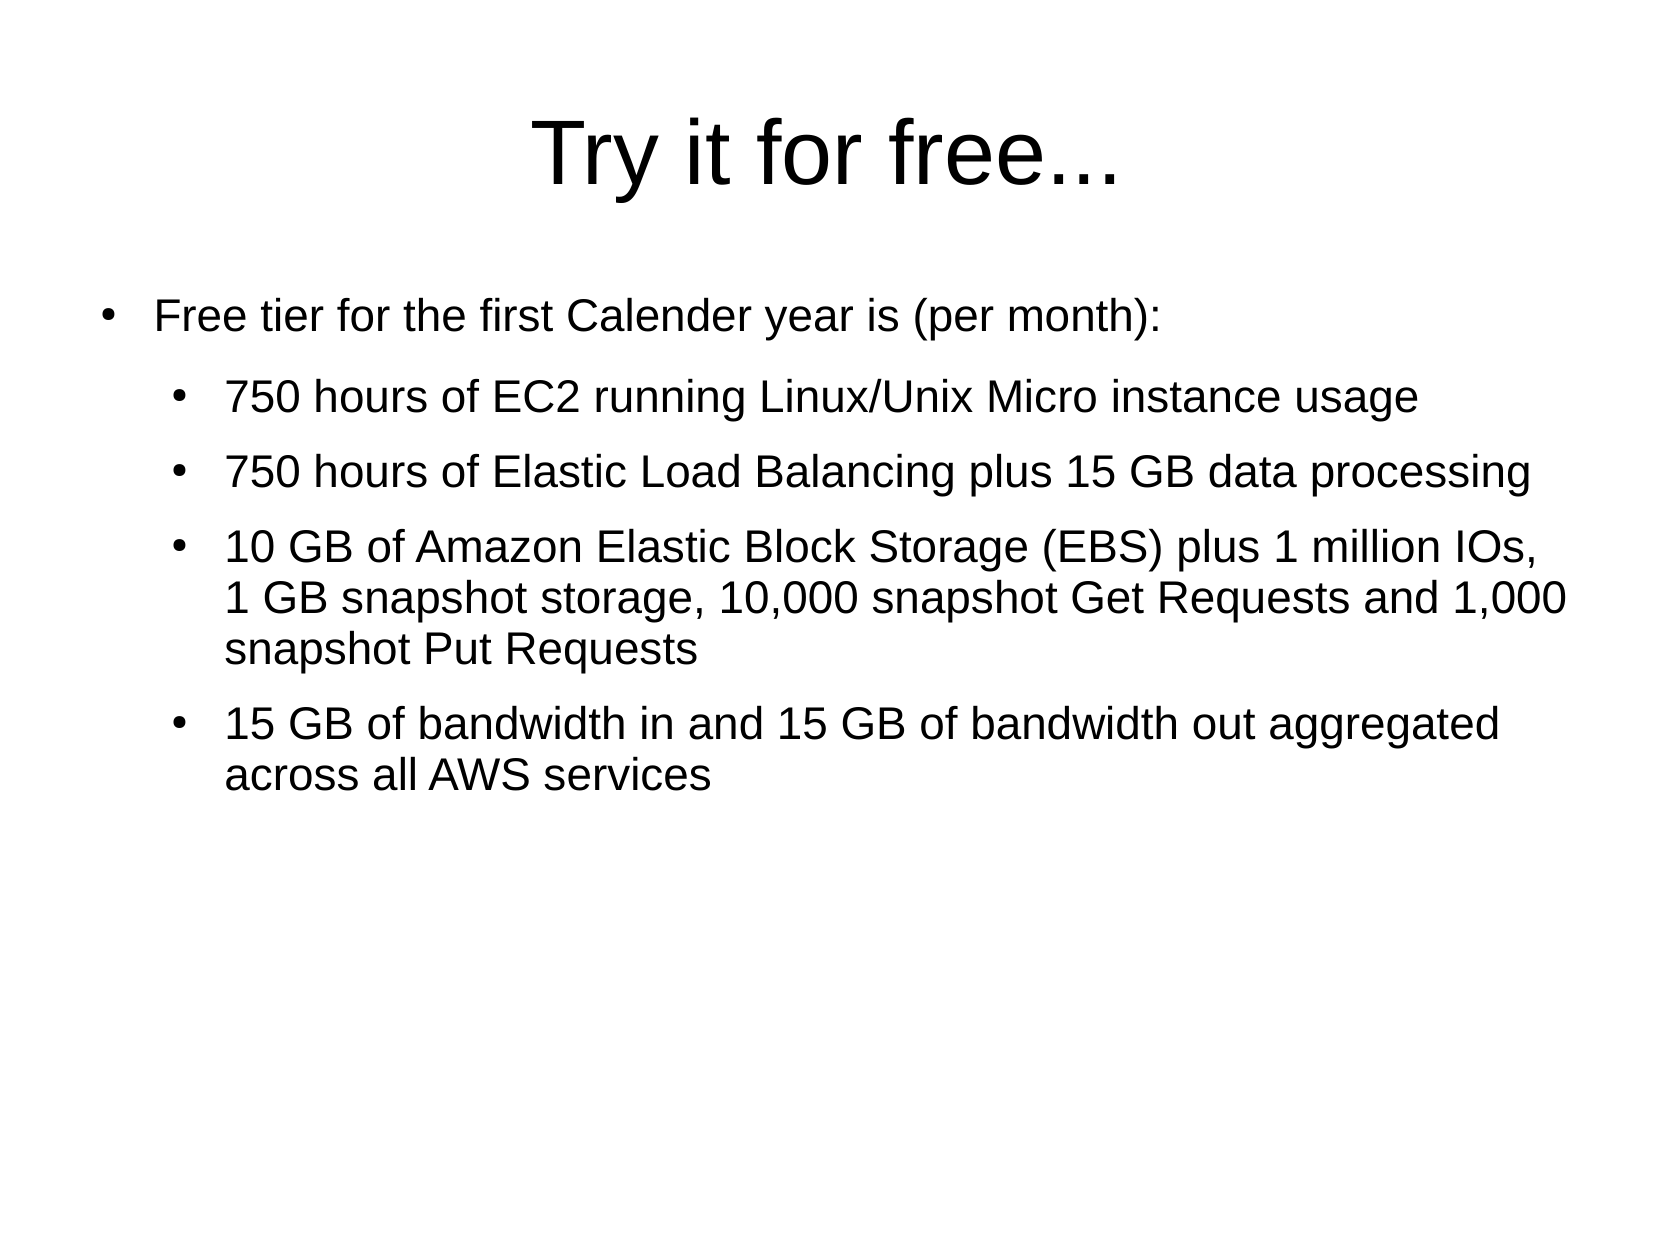

# Try it for free...
Free tier for the first Calender year is (per month):
750 hours of EC2 running Linux/Unix Micro instance usage
750 hours of Elastic Load Balancing plus 15 GB data processing
10 GB of Amazon Elastic Block Storage (EBS) plus 1 million IOs, 1 GB snapshot storage, 10,000 snapshot Get Requests and 1,000 snapshot Put Requests
15 GB of bandwidth in and 15 GB of bandwidth out aggregated across all AWS services